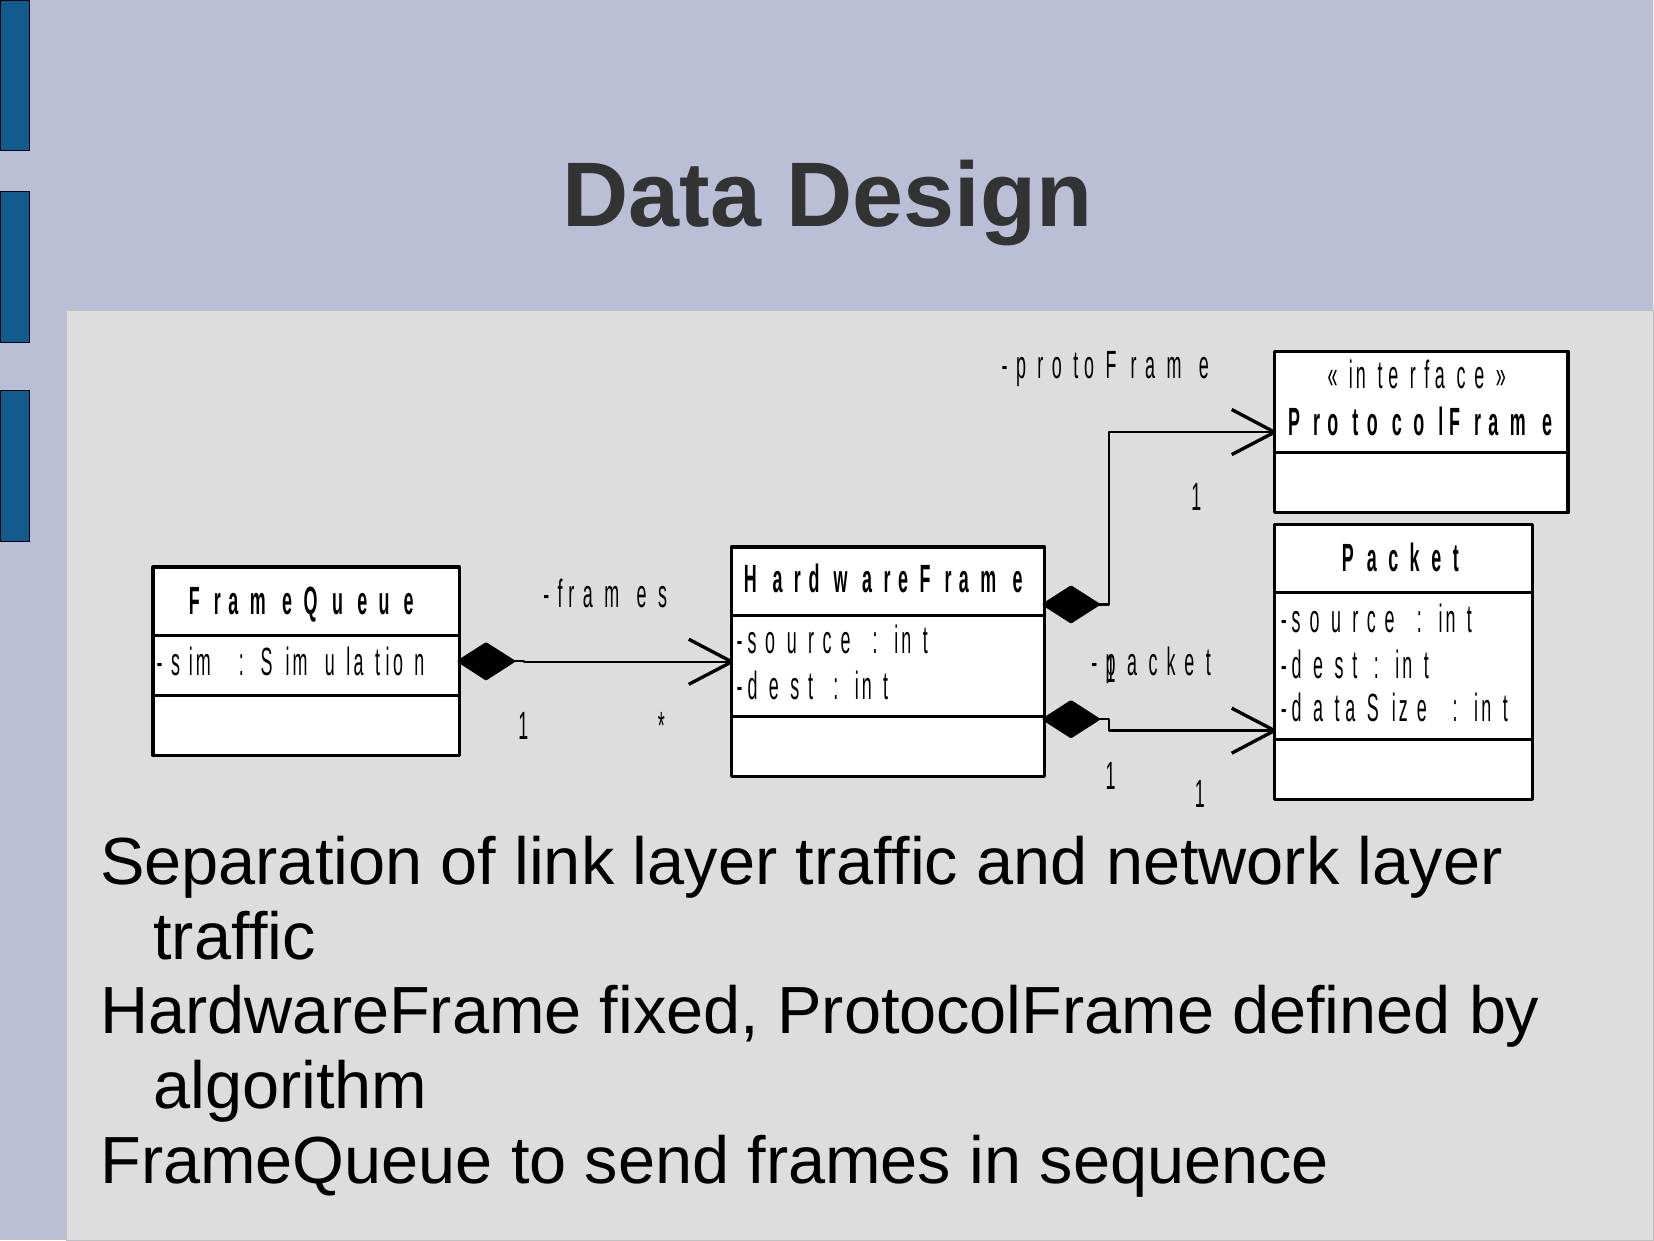

# Data Design
Separation of link layer traffic and network layer traffic
HardwareFrame fixed, ProtocolFrame defined by algorithm
FrameQueue to send frames in sequence